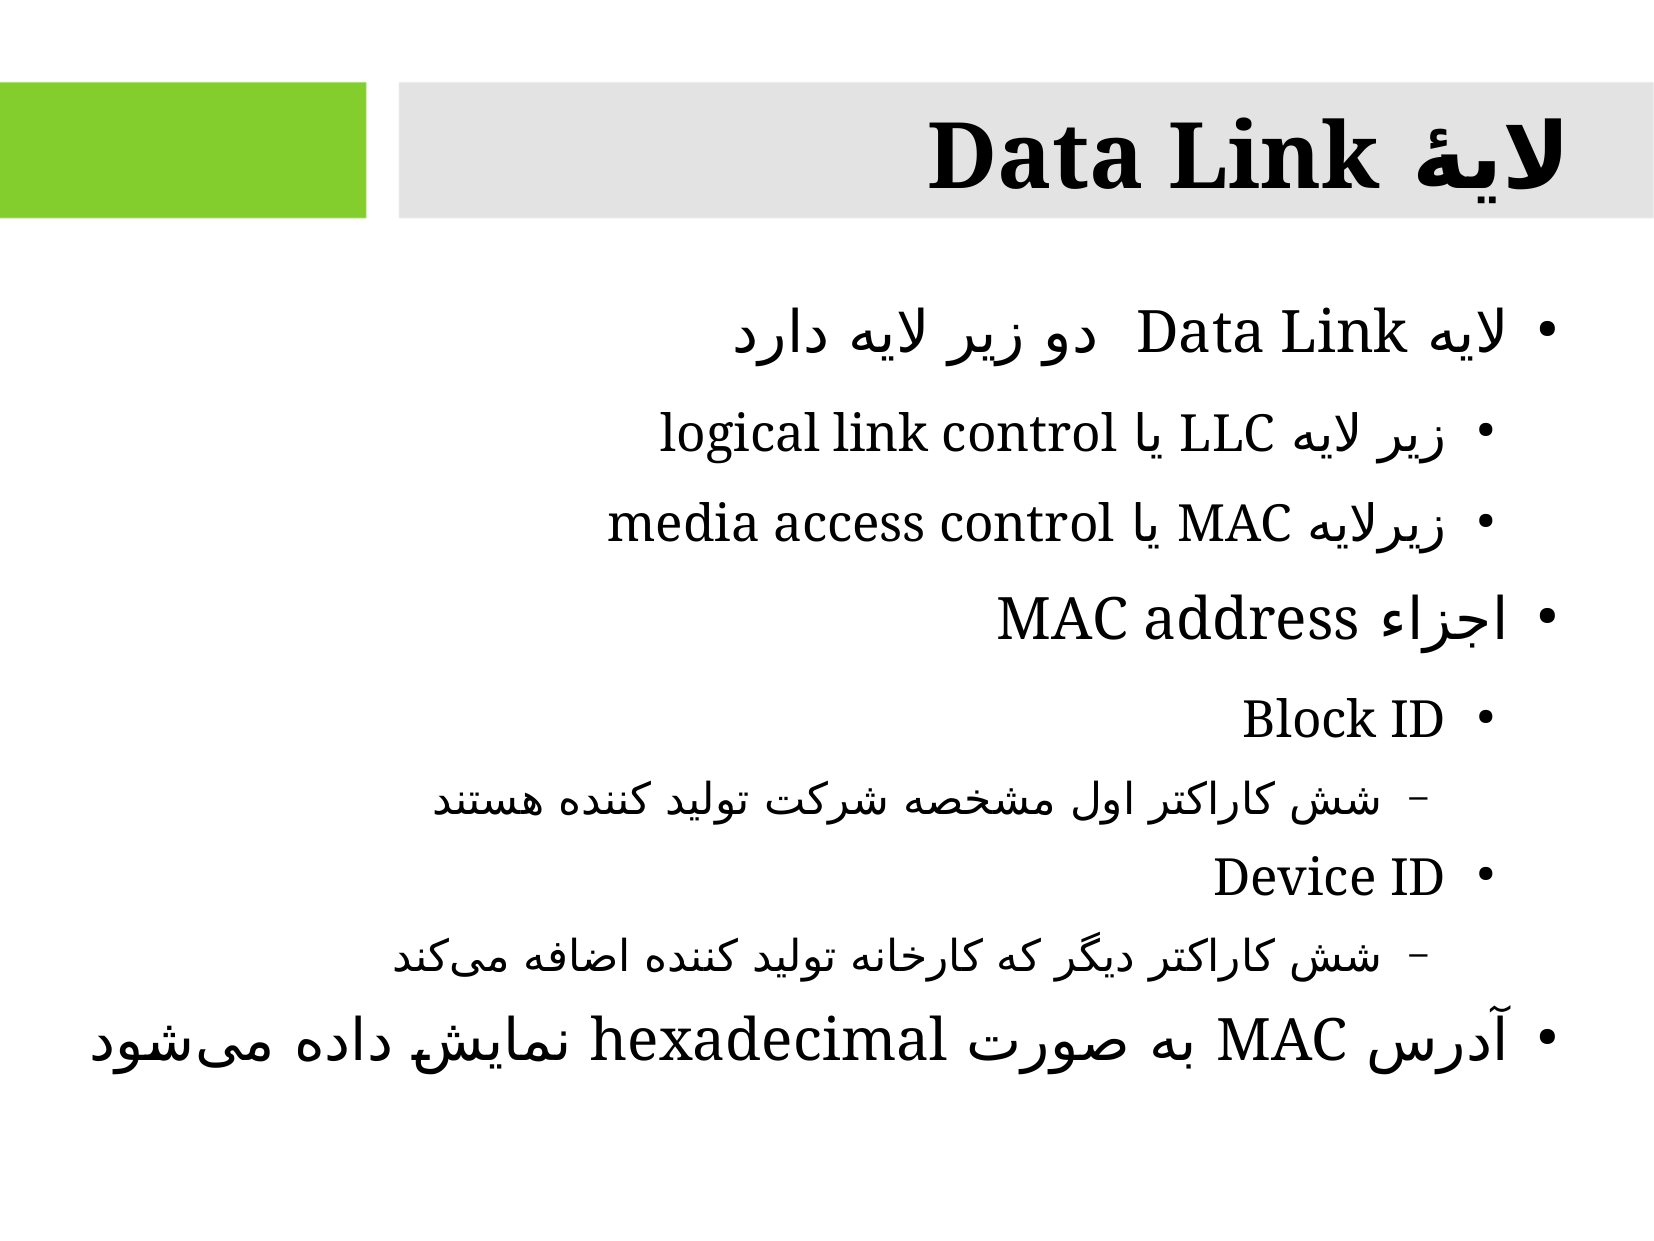

# لایهٔ Data Link
لایه Data Link دو زیر لایه دارد
زیر لایه LLC یا logical link control
زیرلایه MAC یا media access control
اجزاء MAC address
Block ID
شش کاراکتر اول مشخصه شرکت تولید کننده هستند
Device ID
شش کاراکتر دیگر که کارخانه تولید کننده اضافه می‌کند
آدرس MAC به صورت hexadecimal نمایش داده می‌شود